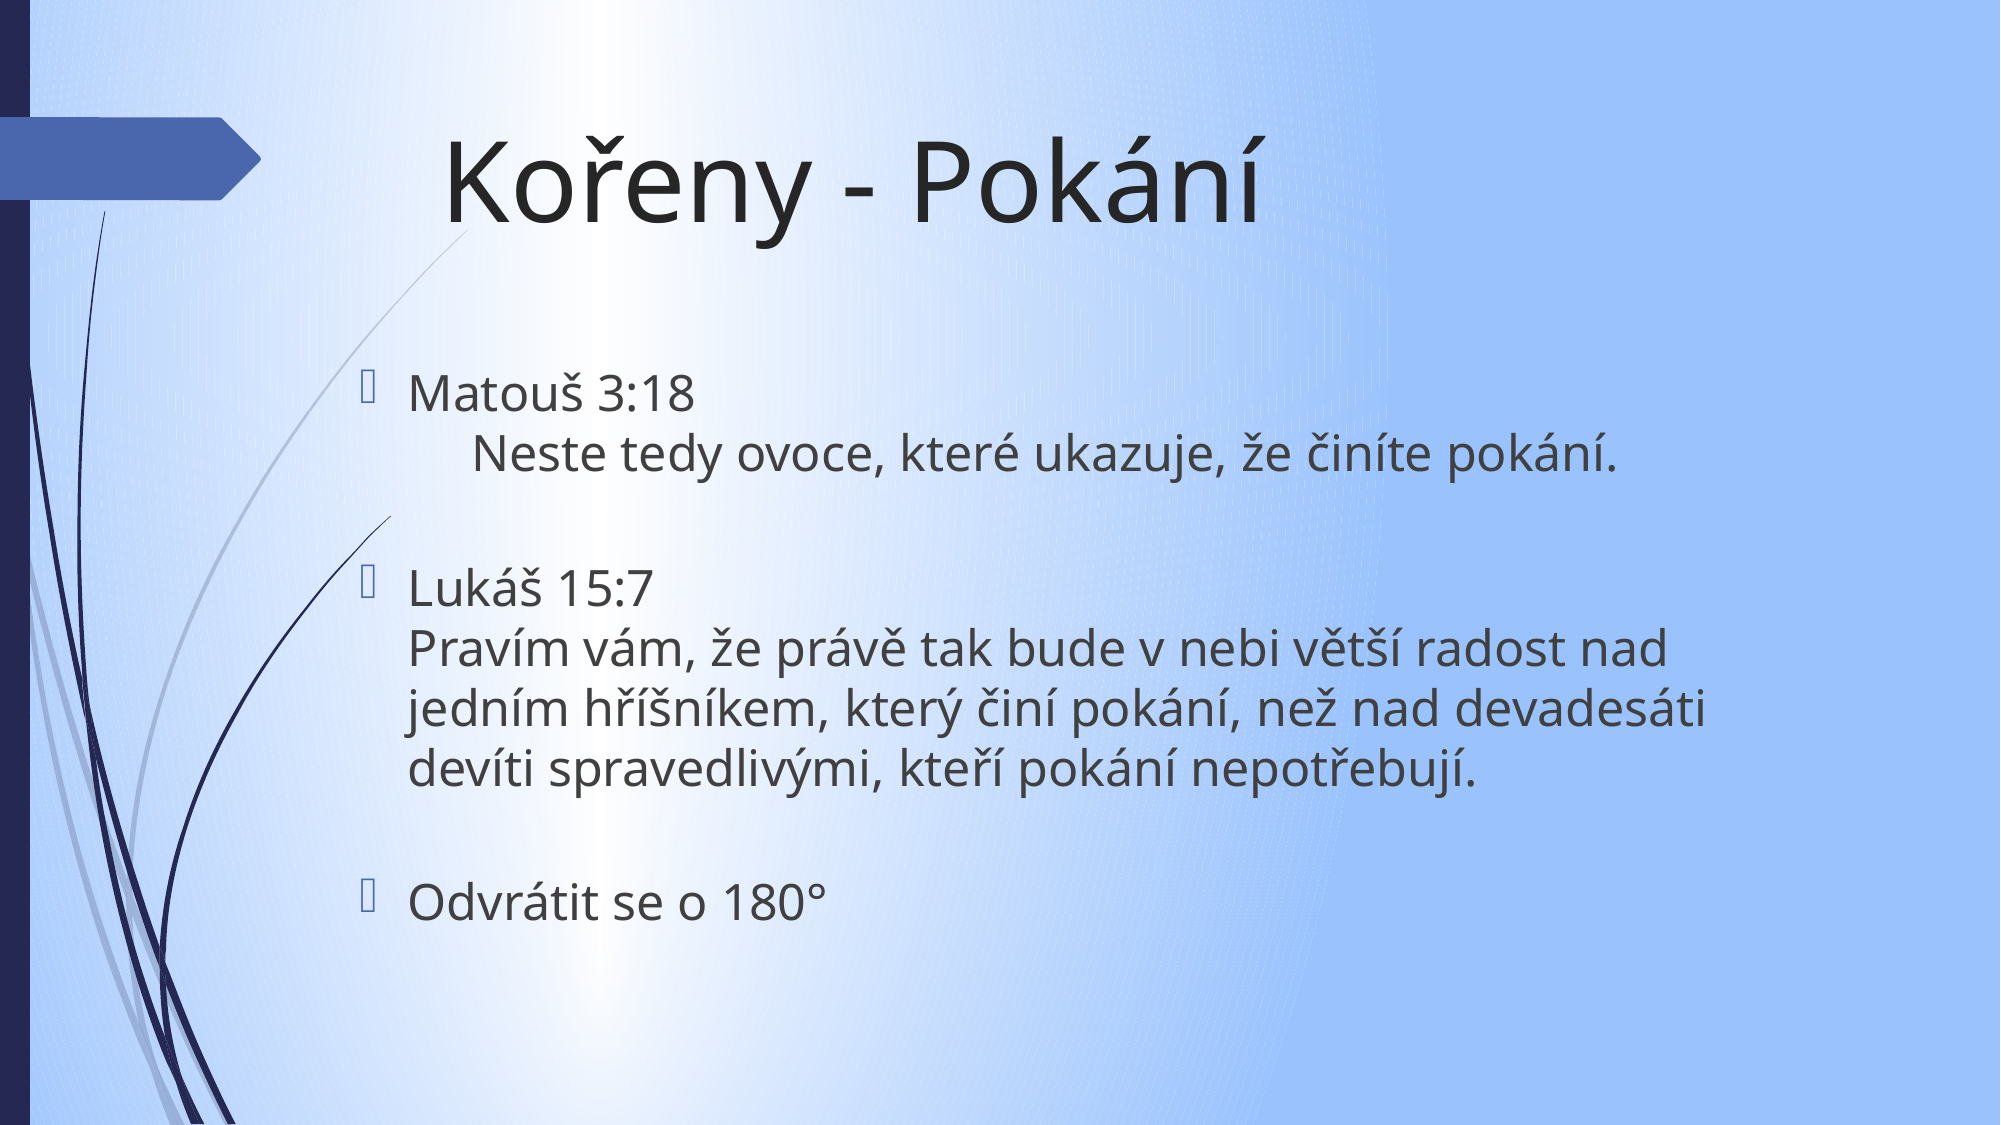

# Kořeny - Pokání
Matouš 3:18
	Neste tedy ovoce, které ukazuje, že činíte pokání.
Lukáš 15:7
	Pravím vám, že právě tak bude v nebi větší radost nad jedním hříšníkem, který činí pokání, než nad devadesáti devíti spravedlivými, kteří pokání nepotřebují.
Odvrátit se o 180°